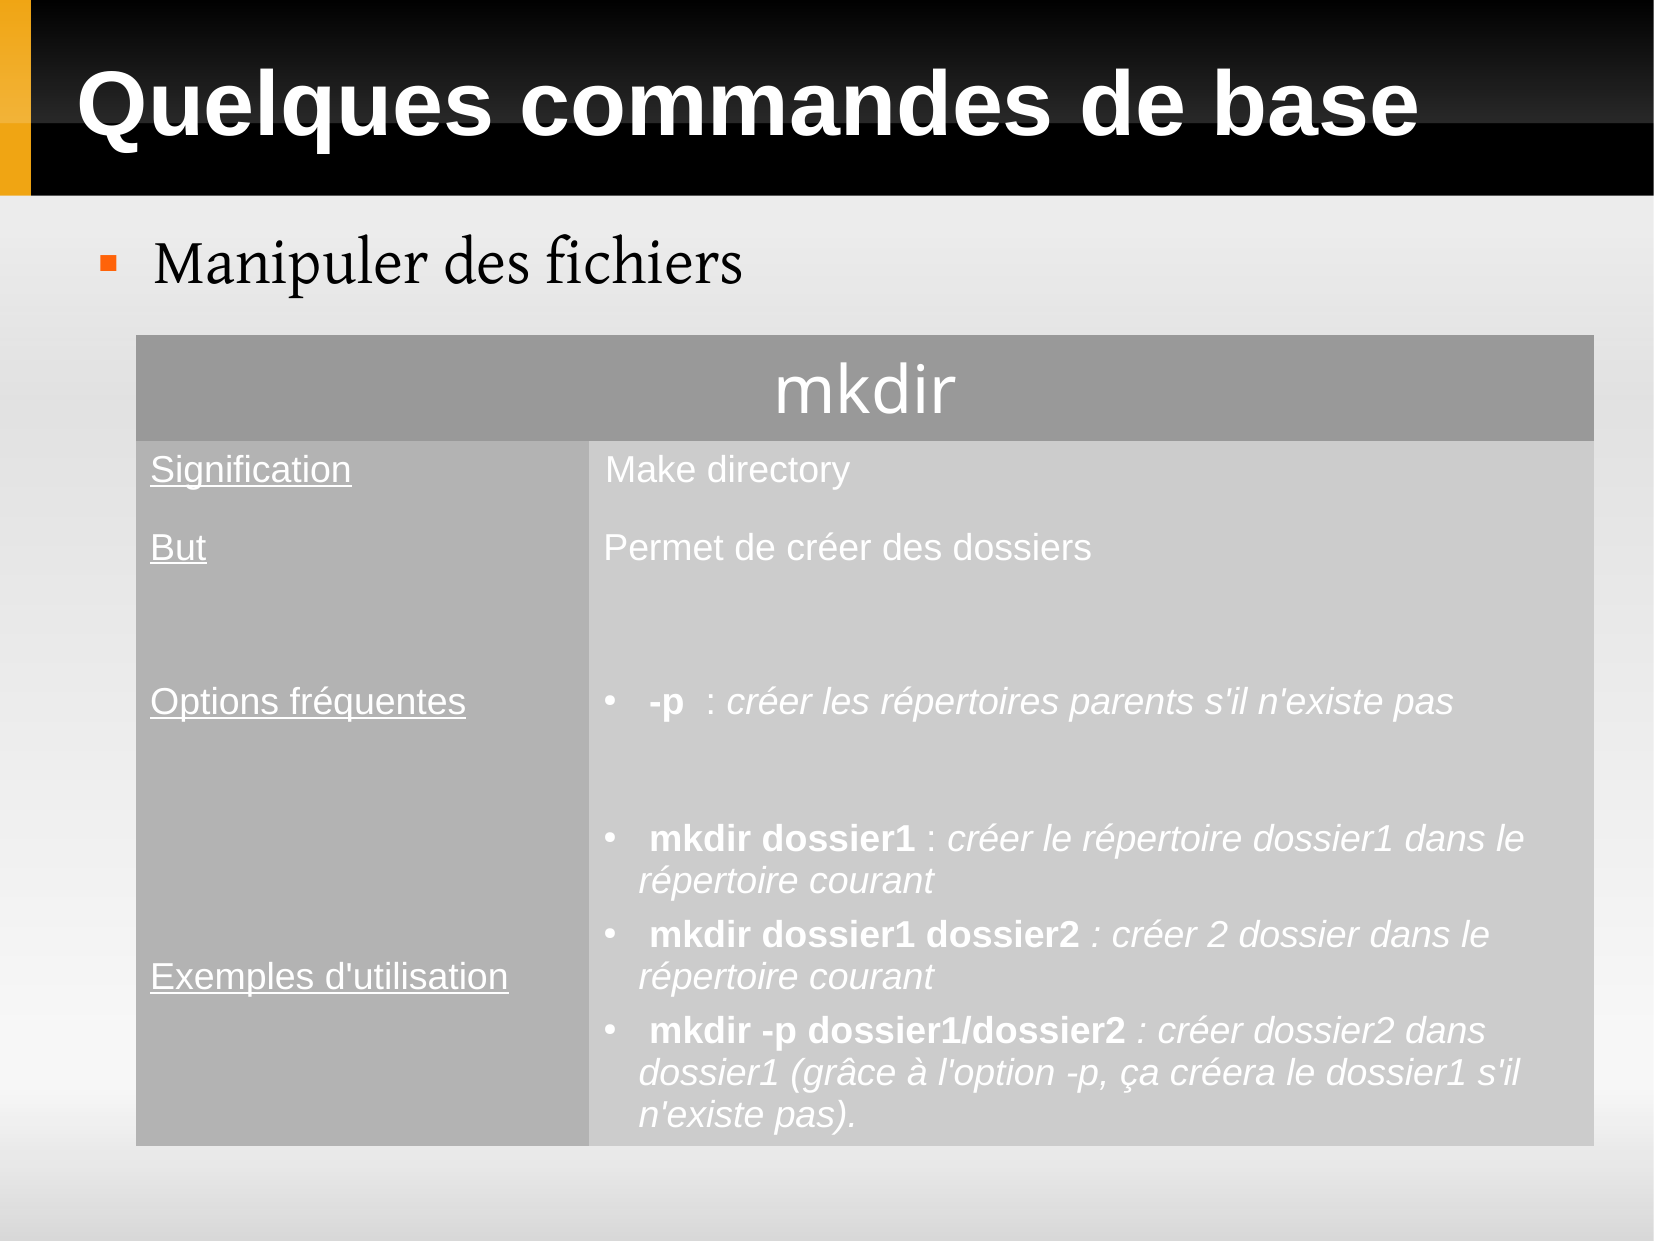

# Quelques commandes de base
Manipuler des fichiers
| mkdir | |
| --- | --- |
| Signification | Make directory |
| But | Permet de créer des dossiers |
| Options fréquentes | -p : créer les répertoires parents s'il n'existe pas |
| Exemples d'utilisation | mkdir dossier1 : créer le répertoire dossier1 dans le répertoire courant mkdir dossier1 dossier2 : créer 2 dossier dans le répertoire courant mkdir -p dossier1/dossier2 : créer dossier2 dans dossier1 (grâce à l'option -p, ça créera le dossier1 s'il n'existe pas). |